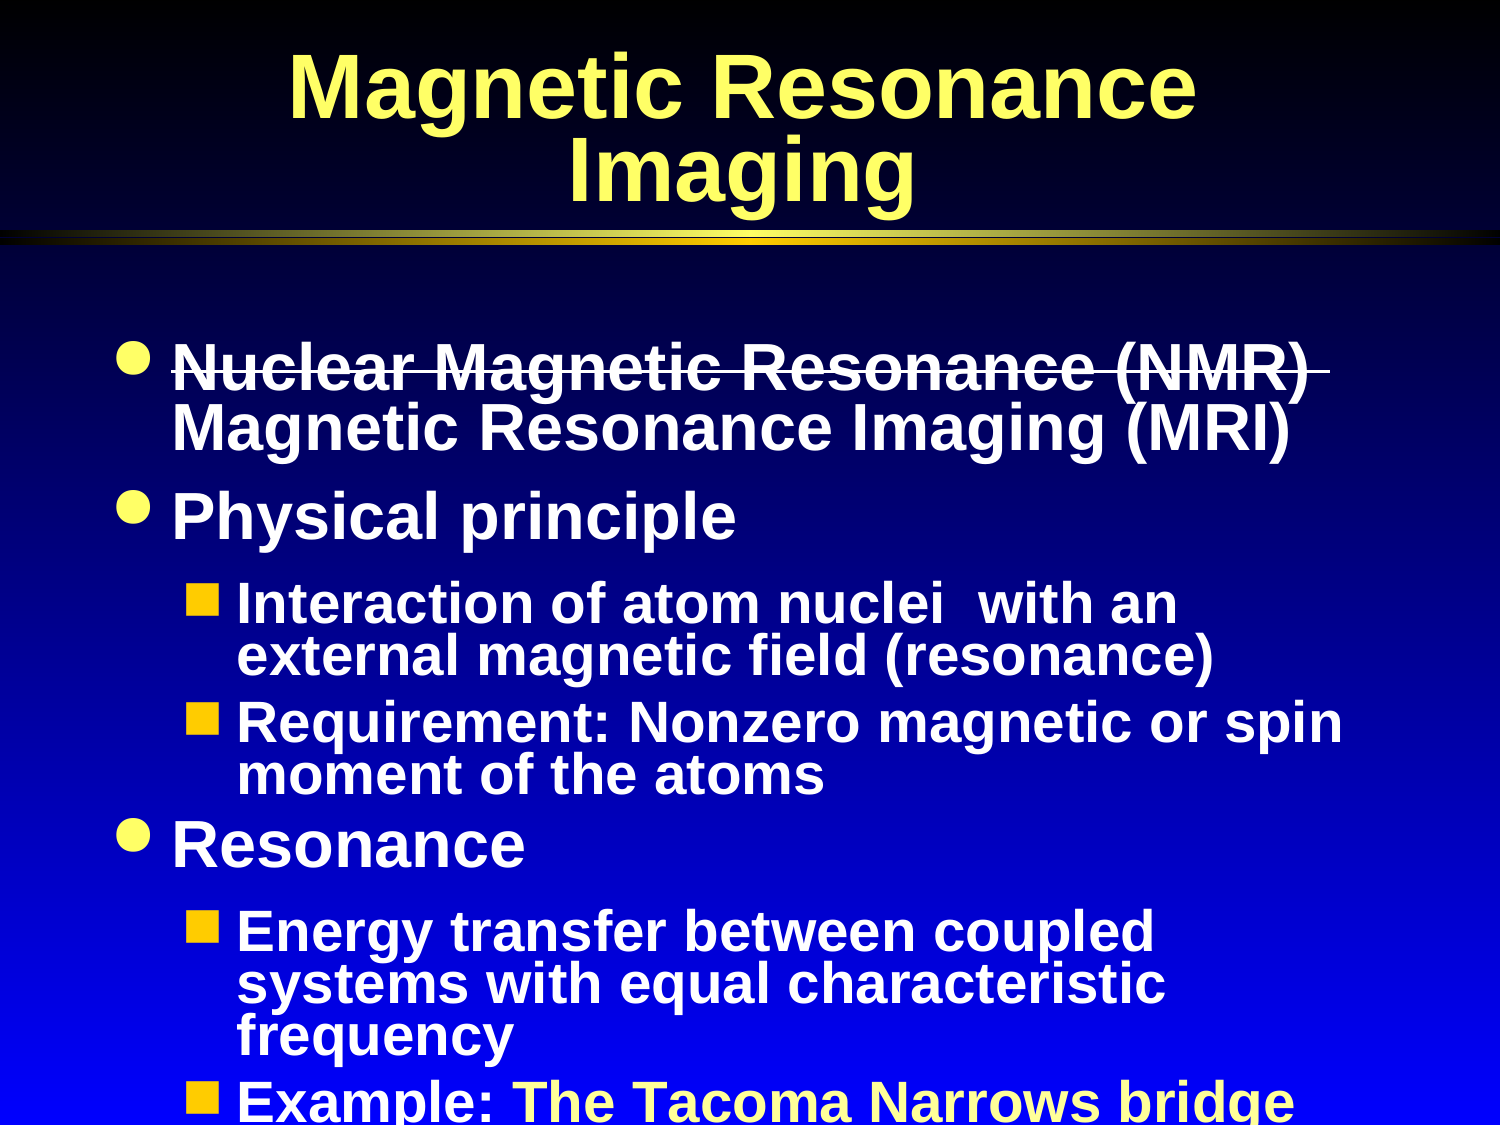

# Magnetic Resonance Imaging
Nuclear Magnetic Resonance (NMR) Magnetic Resonance Imaging (MRI)
Physical principle
Interaction of atom nuclei with an external magnetic field (resonance)
Requirement: Nonzero magnetic or spin moment of the atoms
Resonance
Energy transfer between coupled systems with equal characteristic frequency
Example: The Tacoma Narrows bridge